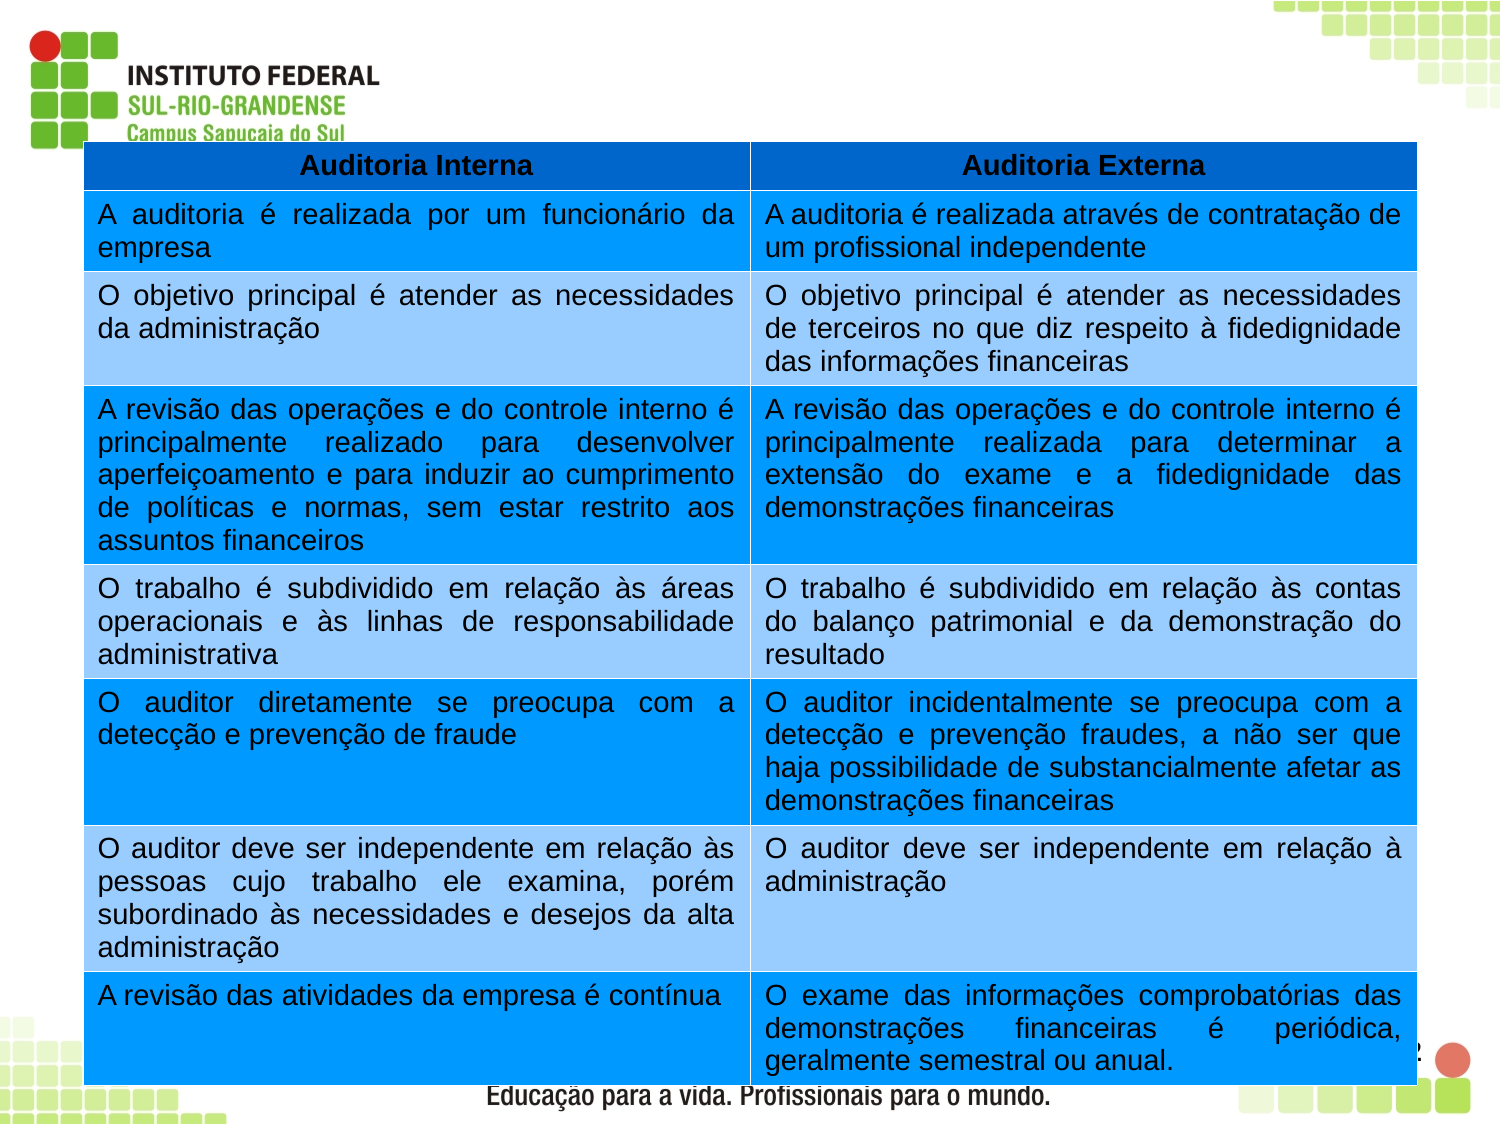

| Auditoria Interna | Auditoria Externa |
| --- | --- |
| A auditoria é realizada por um funcionário da empresa | A auditoria é realizada através de contratação de um profissional independente |
| O objetivo principal é atender as necessidades da administração | O objetivo principal é atender as necessidades de terceiros no que diz respeito à fidedignidade das informações financeiras |
| A revisão das operações e do controle interno é principalmente realizado para desenvolver aperfeiçoamento e para induzir ao cumprimento de políticas e normas, sem estar restrito aos assuntos financeiros | A revisão das operações e do controle interno é principalmente realizada para determinar a extensão do exame e a fidedignidade das demonstrações financeiras |
| O trabalho é subdividido em relação às áreas operacionais e às linhas de responsabilidade administrativa | O trabalho é subdividido em relação às contas do balanço patrimonial e da demonstração do resultado |
| O auditor diretamente se preocupa com a detecção e prevenção de fraude | O auditor incidentalmente se preocupa com a detecção e prevenção fraudes, a não ser que haja possibilidade de substancialmente afetar as demonstrações financeiras |
| O auditor deve ser independente em relação às pessoas cujo trabalho ele examina, porém subordinado às necessidades e desejos da alta administração | O auditor deve ser independente em relação à administração |
| A revisão das atividades da empresa é contínua | O exame das informações comprobatórias das demonstrações financeiras é periódica, geralmente semestral ou anual. |